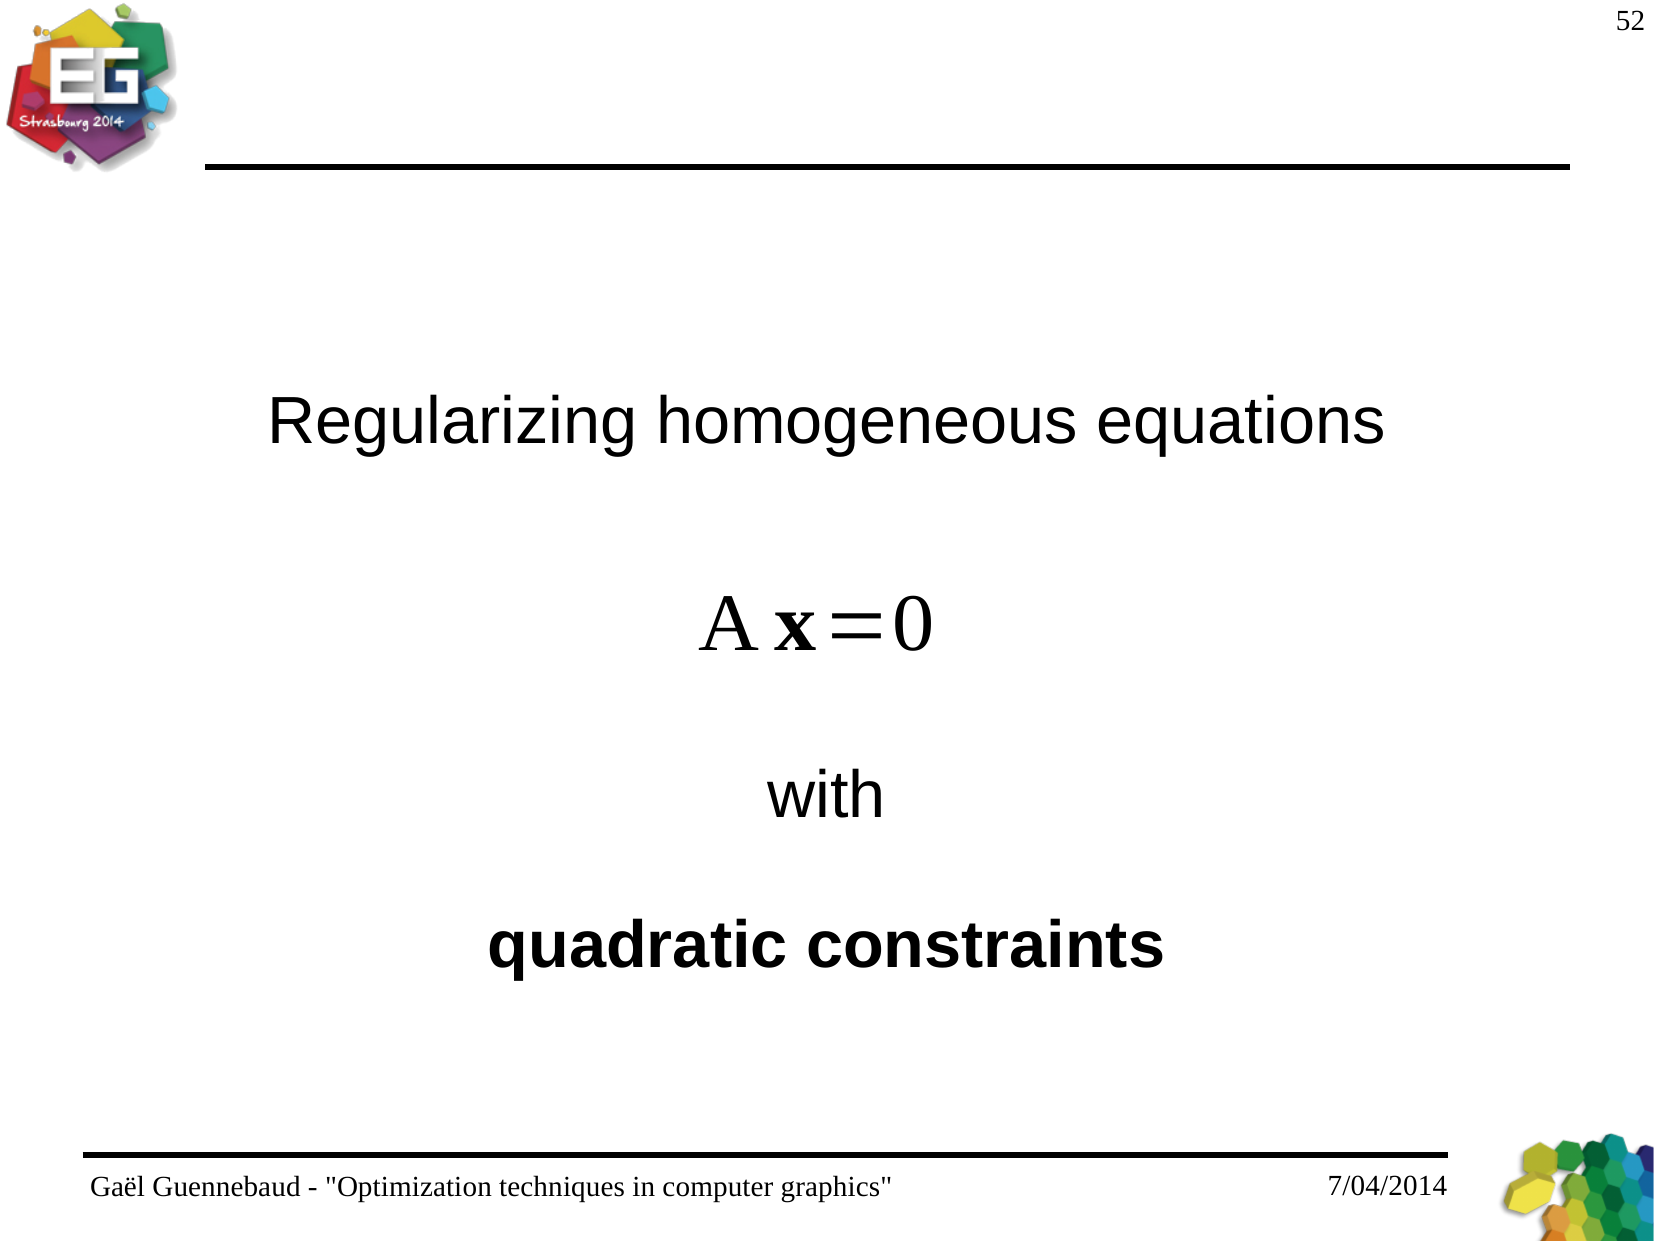

52
#
Regularizing homogeneous equations
with
quadratic constraints
7/04/2014
Gaël Guennebaud - "Optimization techniques in computer graphics"